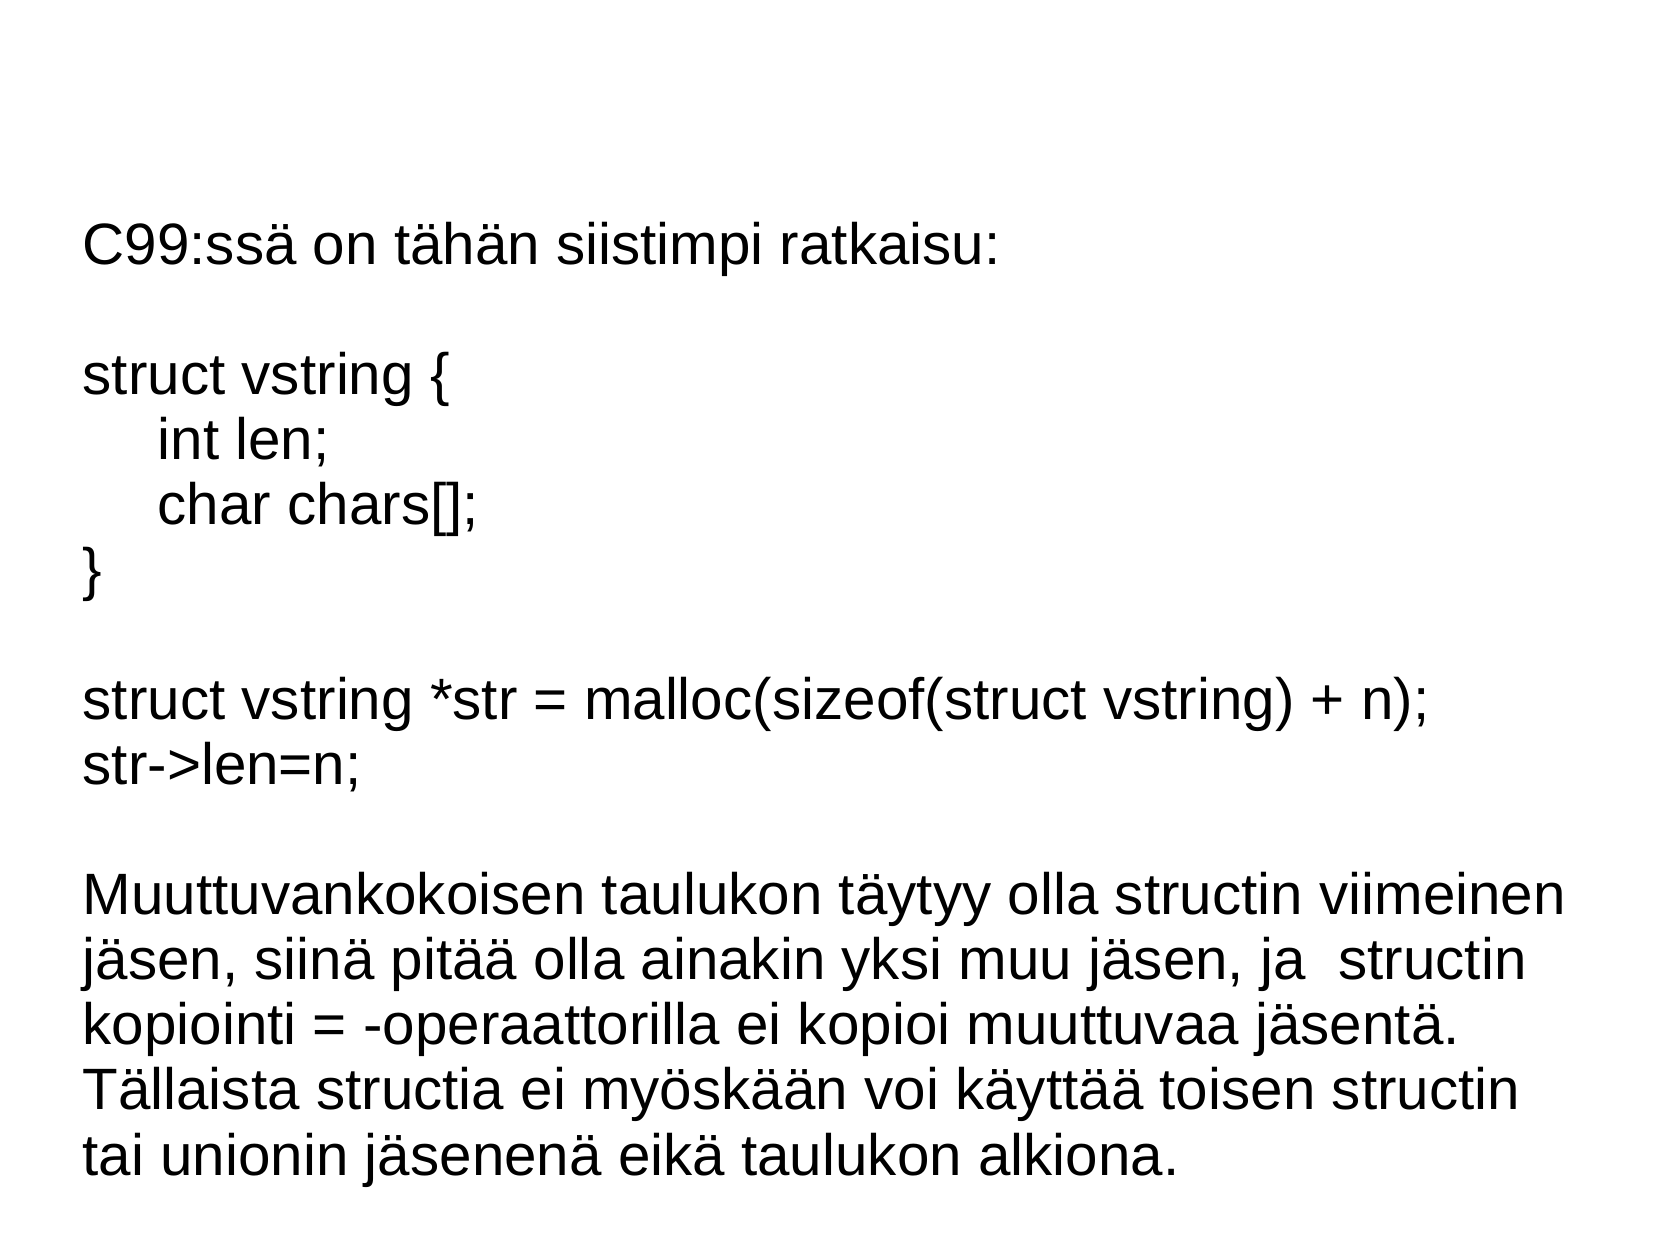

C99:ssä on tähän siistimpi ratkaisu:
struct vstring {
	int len;
	char chars[];
}
struct vstring *str = malloc(sizeof(struct vstring) + n);
str->len=n;
Muuttuvankokoisen taulukon täytyy olla structin viimeinen jäsen, siinä pitää olla ainakin yksi muu jäsen, ja structin kopiointi = -operaattorilla ei kopioi muuttuvaa jäsentä. Tällaista structia ei myöskään voi käyttää toisen structin tai unionin jäsenenä eikä taulukon alkiona.